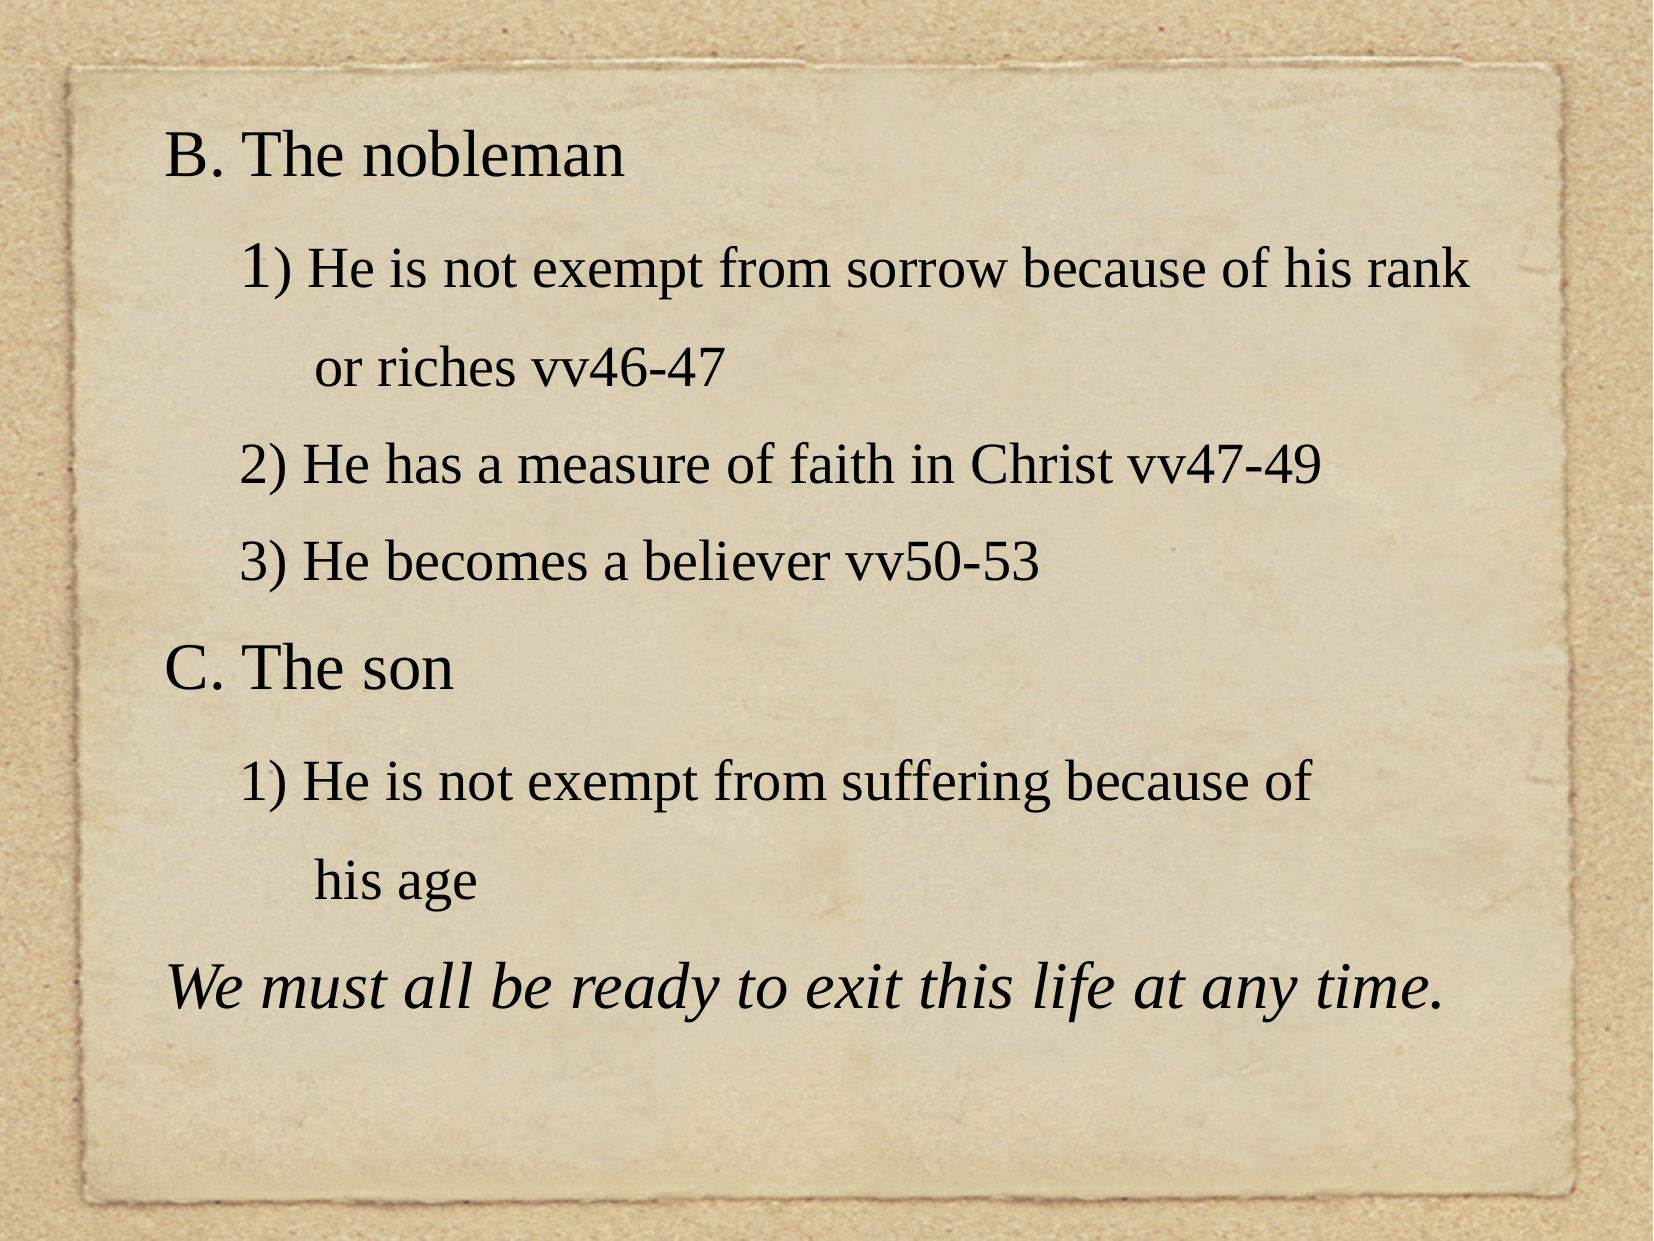

B. The nobleman
		1) He is not exempt from sorrow because of his rank 				or riches vv46-47
		2) He has a measure of faith in Christ vv47-49
		3) He becomes a believer vv50-53
	C. The son
		1) He is not exempt from suffering because of 						his age
	We must all be ready to exit this life at any time.